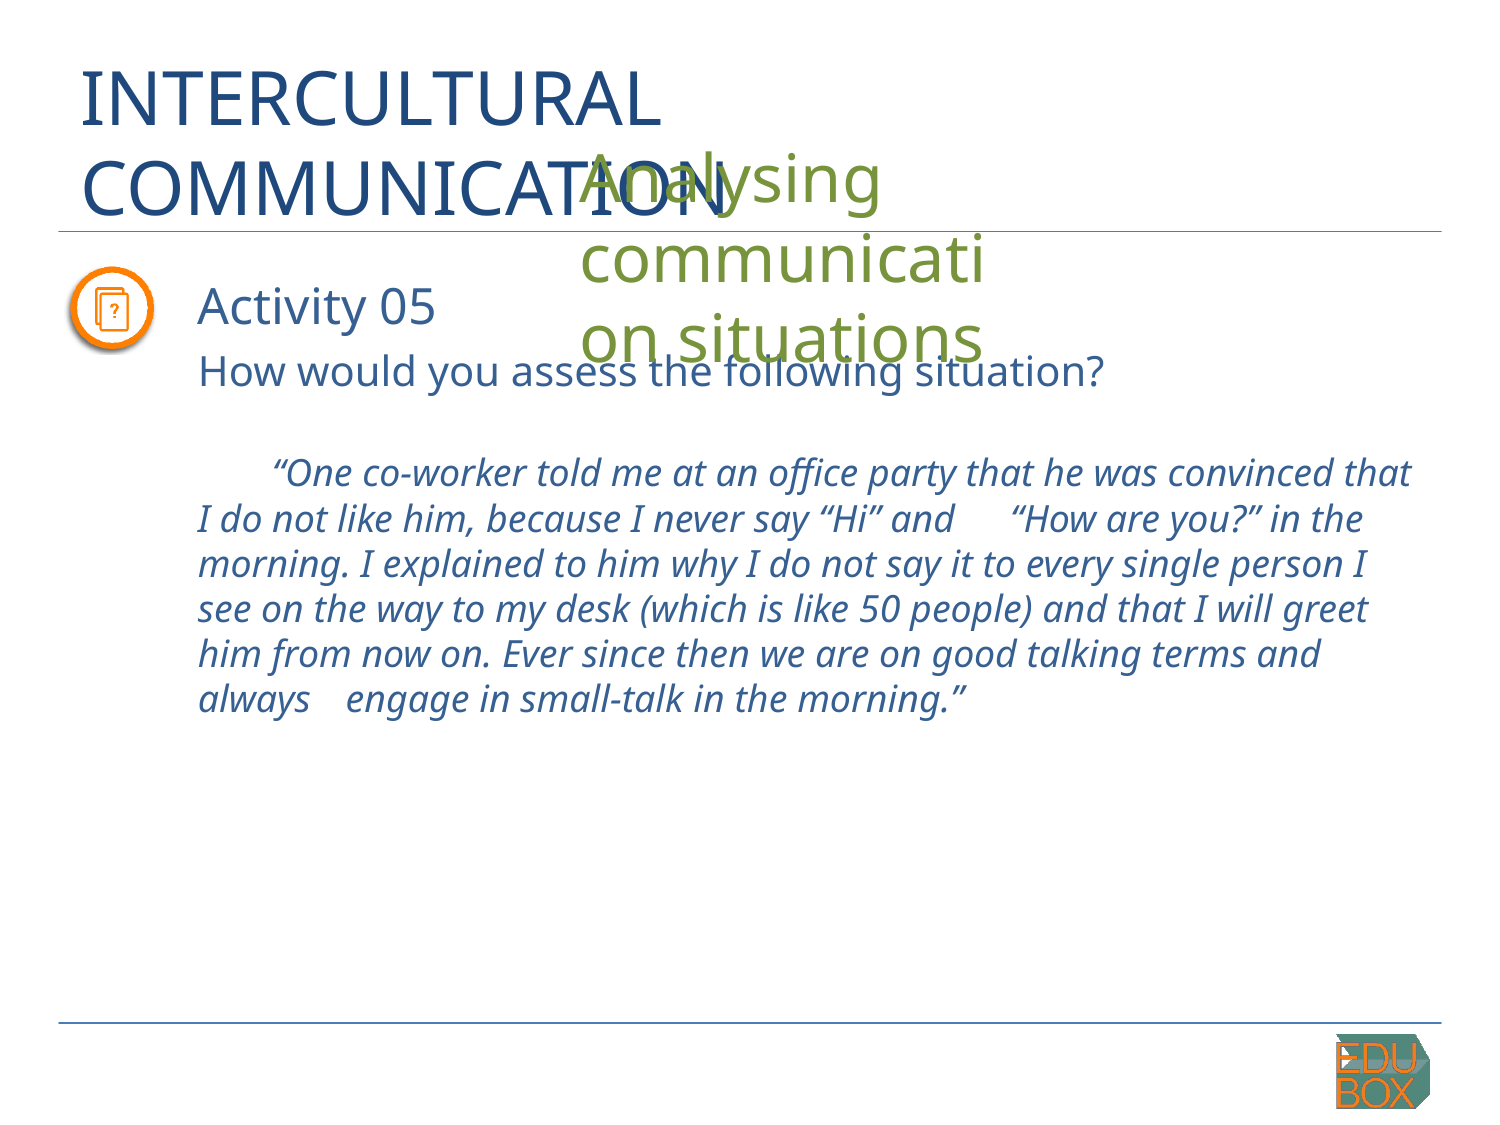

# INTERCULTURAL COMMUNICATION
Analysing communication situations
Activity 05
How would you assess the following situation?
	“One co-worker told me at an office party that he was convinced that I do not like him, because I never say “Hi” and 	“How are you?” in the morning. I explained to him why I do not say it to every single person I see on the way to my desk (which is like 50 people) and that I will greet him from now on. Ever since then we are on good talking terms and always 	engage in small-talk in the morning.”